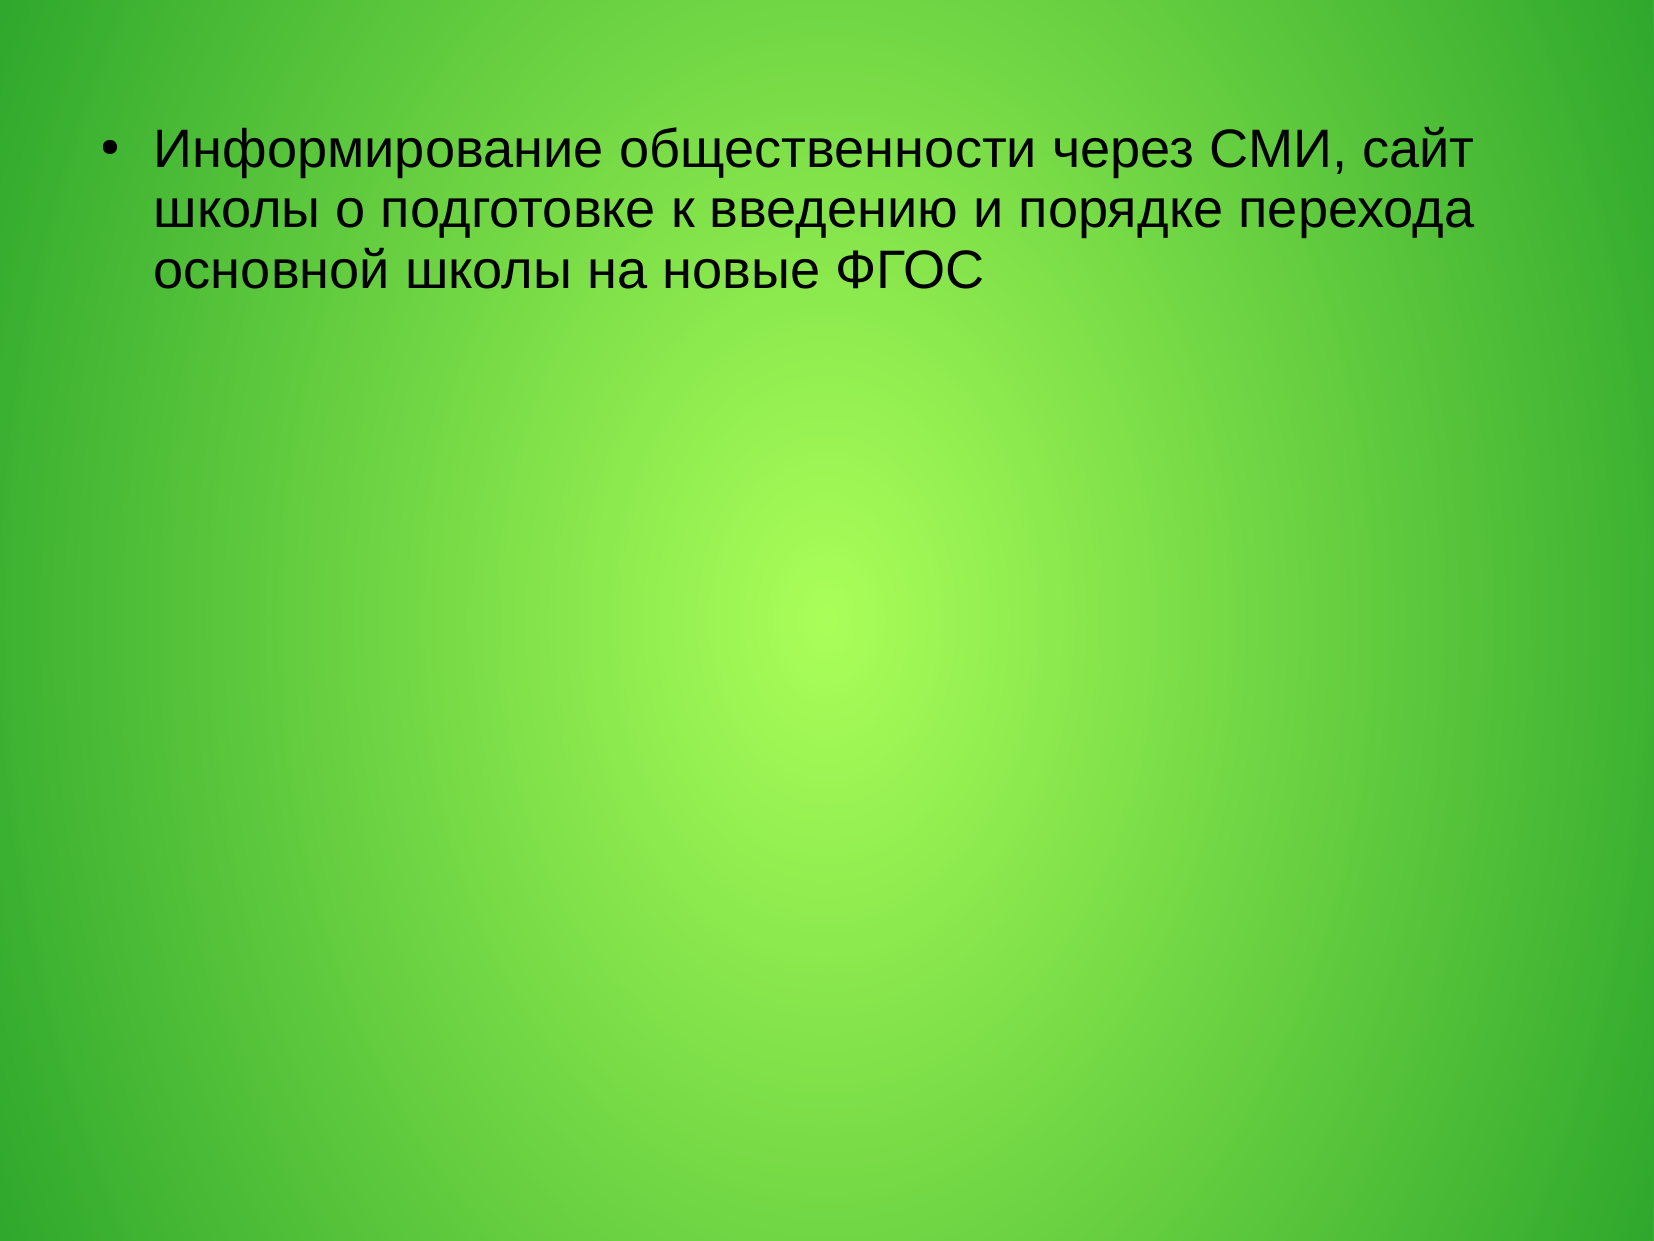

#
Информирование общественности через СМИ, сайт школы о подготовке к введению и порядке перехода основной школы на новые ФГОС